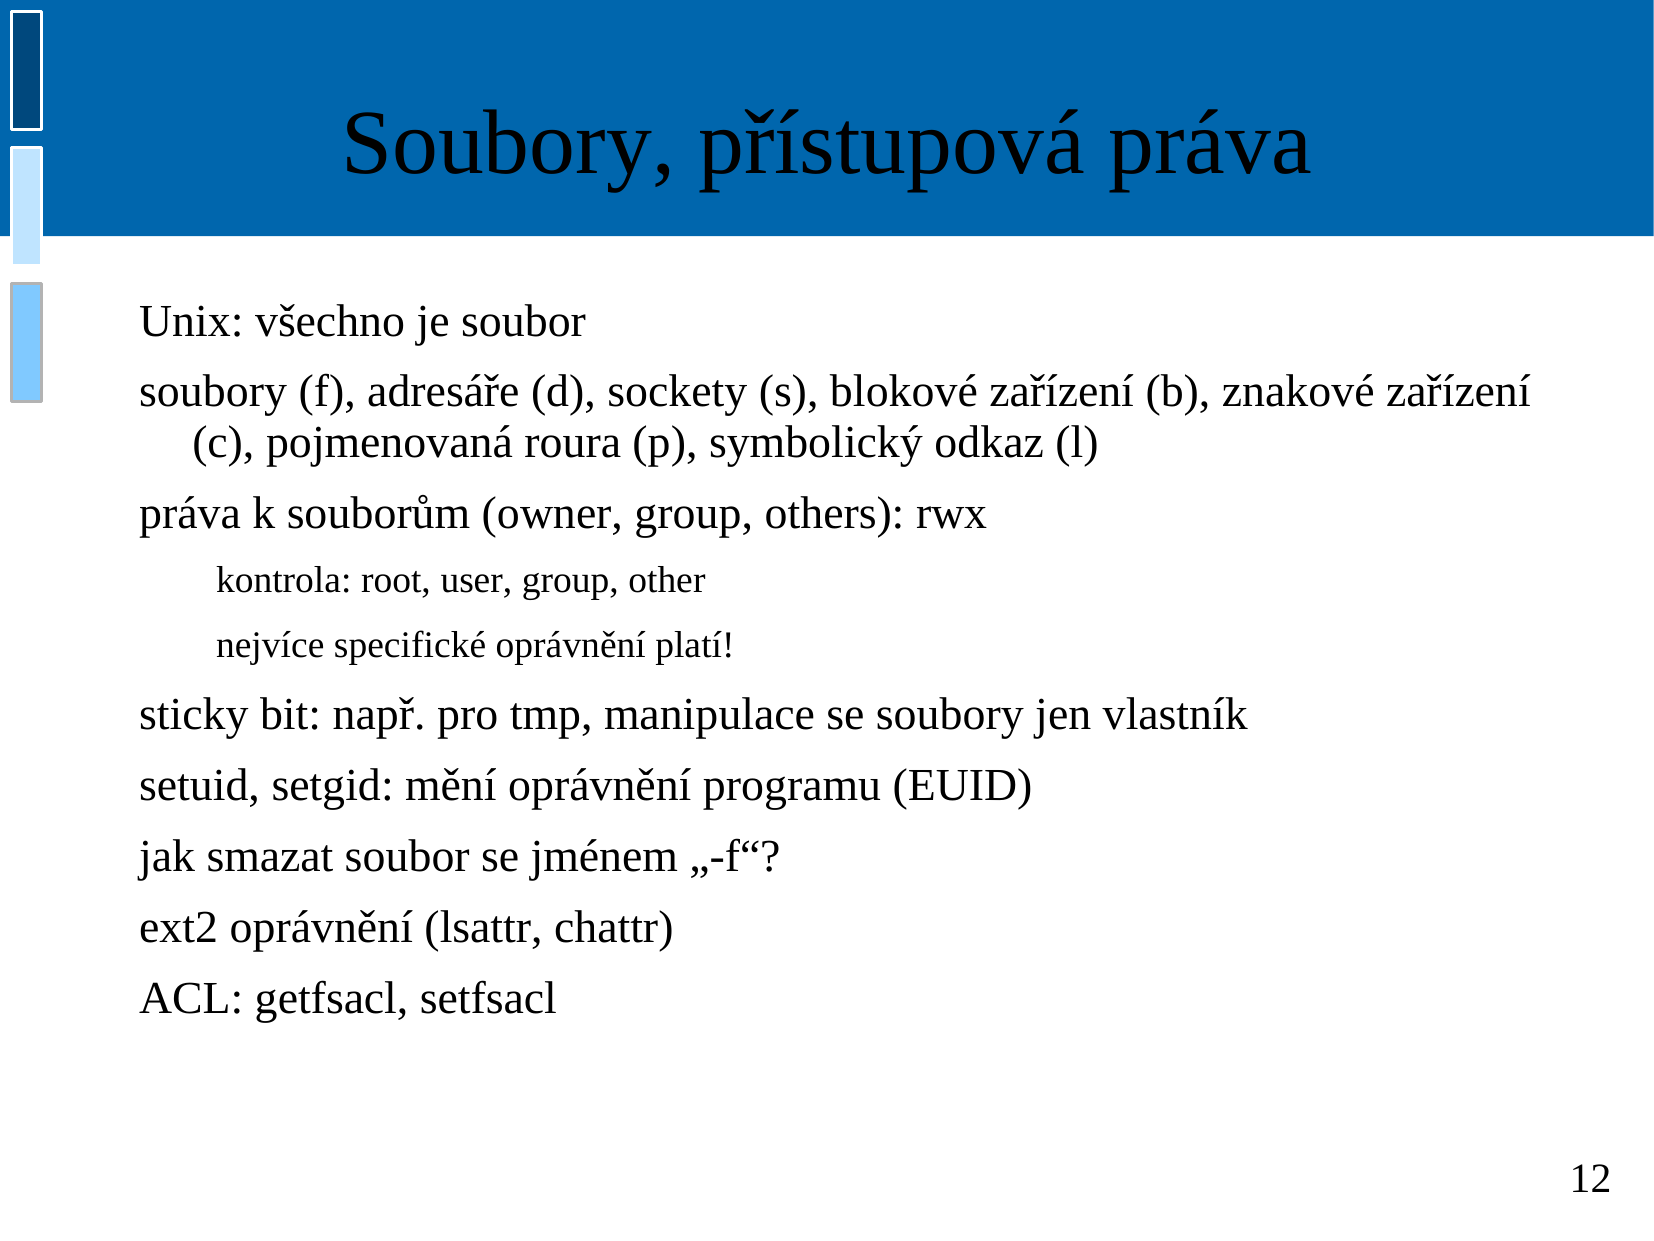

# Soubory, přístupová práva
Unix: všechno je soubor
soubory (f), adresáře (d), sockety (s), blokové zařízení (b), znakové zařízení (c), pojmenovaná roura (p), symbolický odkaz (l)
práva k souborům (owner, group, others): rwx
kontrola: root, user, group, other
nejvíce specifické oprávnění platí!
sticky bit: např. pro tmp, manipulace se soubory jen vlastník
setuid, setgid: mění oprávnění programu (EUID)
jak smazat soubor se jménem „-f“?
ext2 oprávnění (lsattr, chattr)
ACL: getfsacl, setfsacl